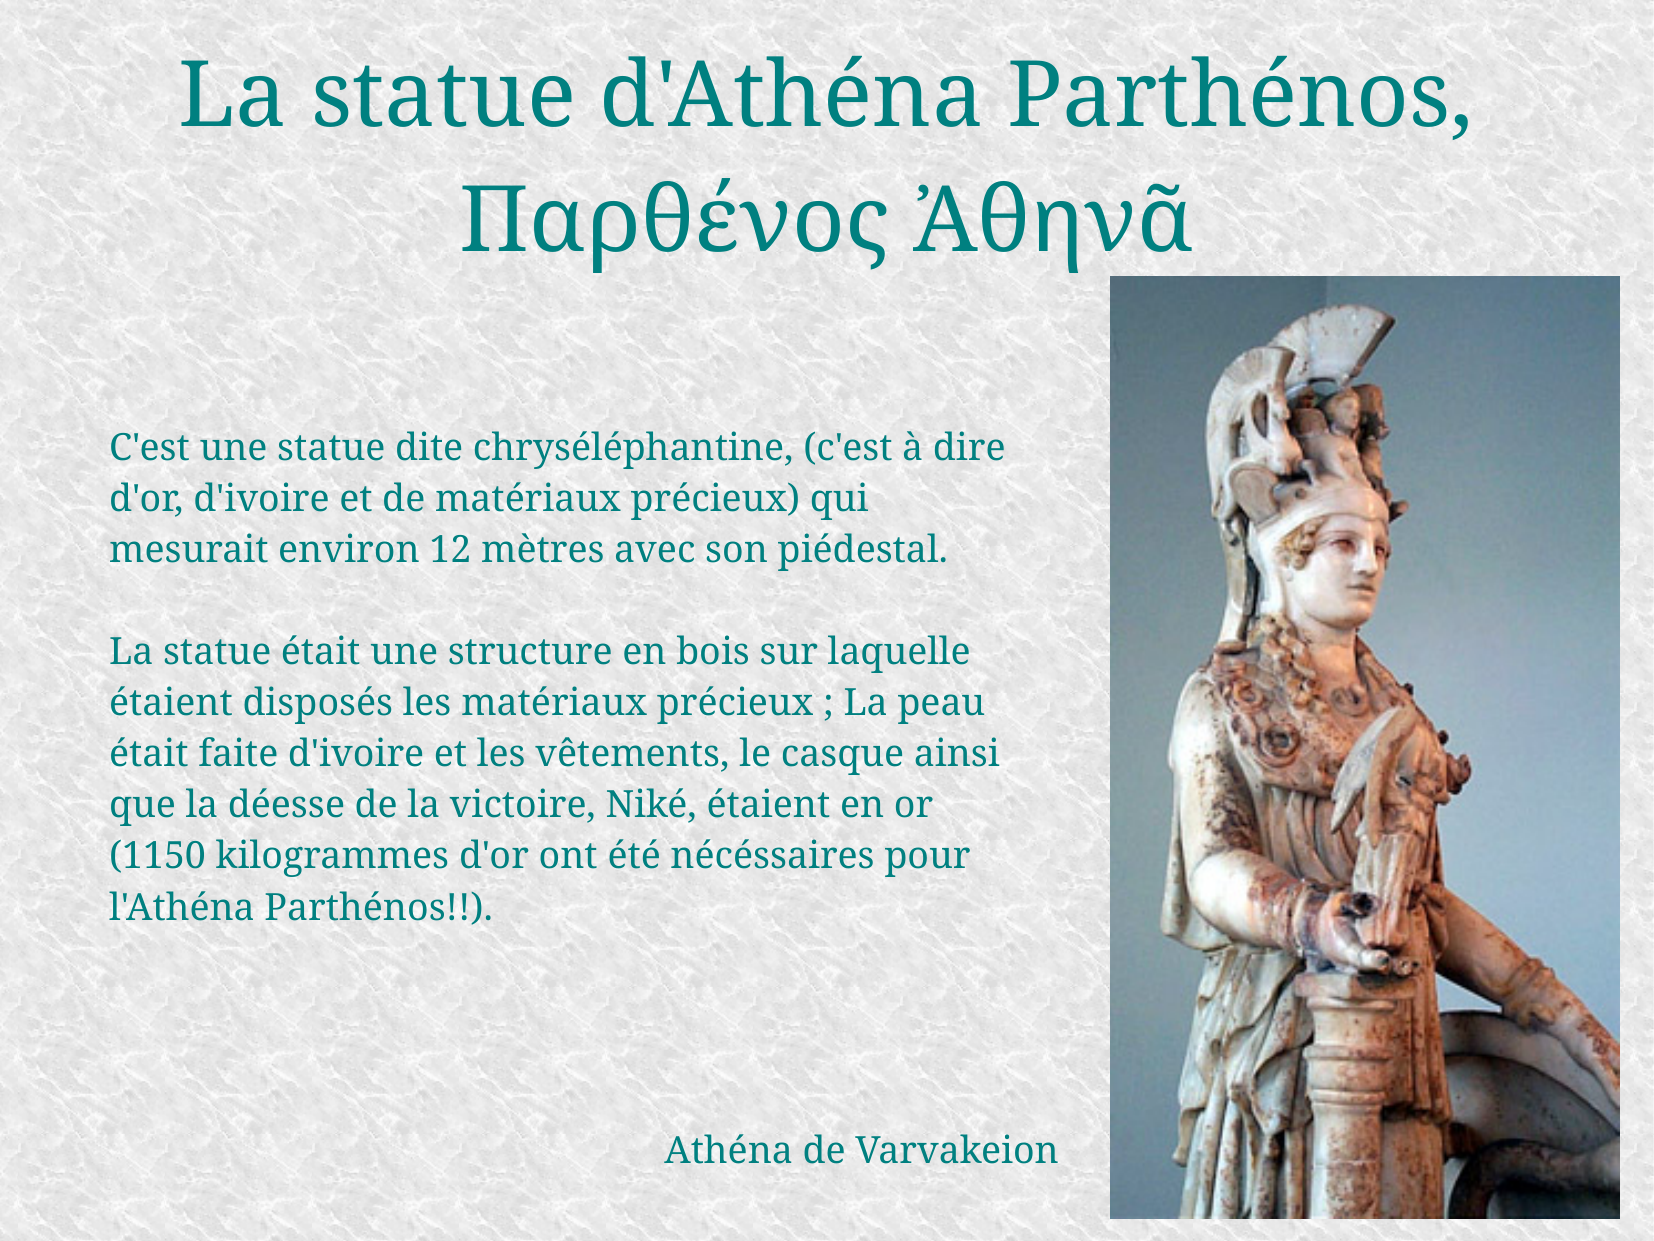

# La statue d'Athéna Parthénos, Παρθένος Ἀθηνᾶ
C'est une statue dite chryséléphantine, (c'est à dire d'or, d'ivoire et de matériaux précieux) qui mesurait environ 12 mètres avec son piédestal.
La statue était une structure en bois sur laquelle étaient disposés les matériaux précieux ; La peau était faite d'ivoire et les vêtements, le casque ainsi que la déesse de la victoire, Niké, étaient en or (1150 kilogrammes d'or ont été nécéssaires pour l'Athéna Parthénos!!).
Athéna de Varvakeion